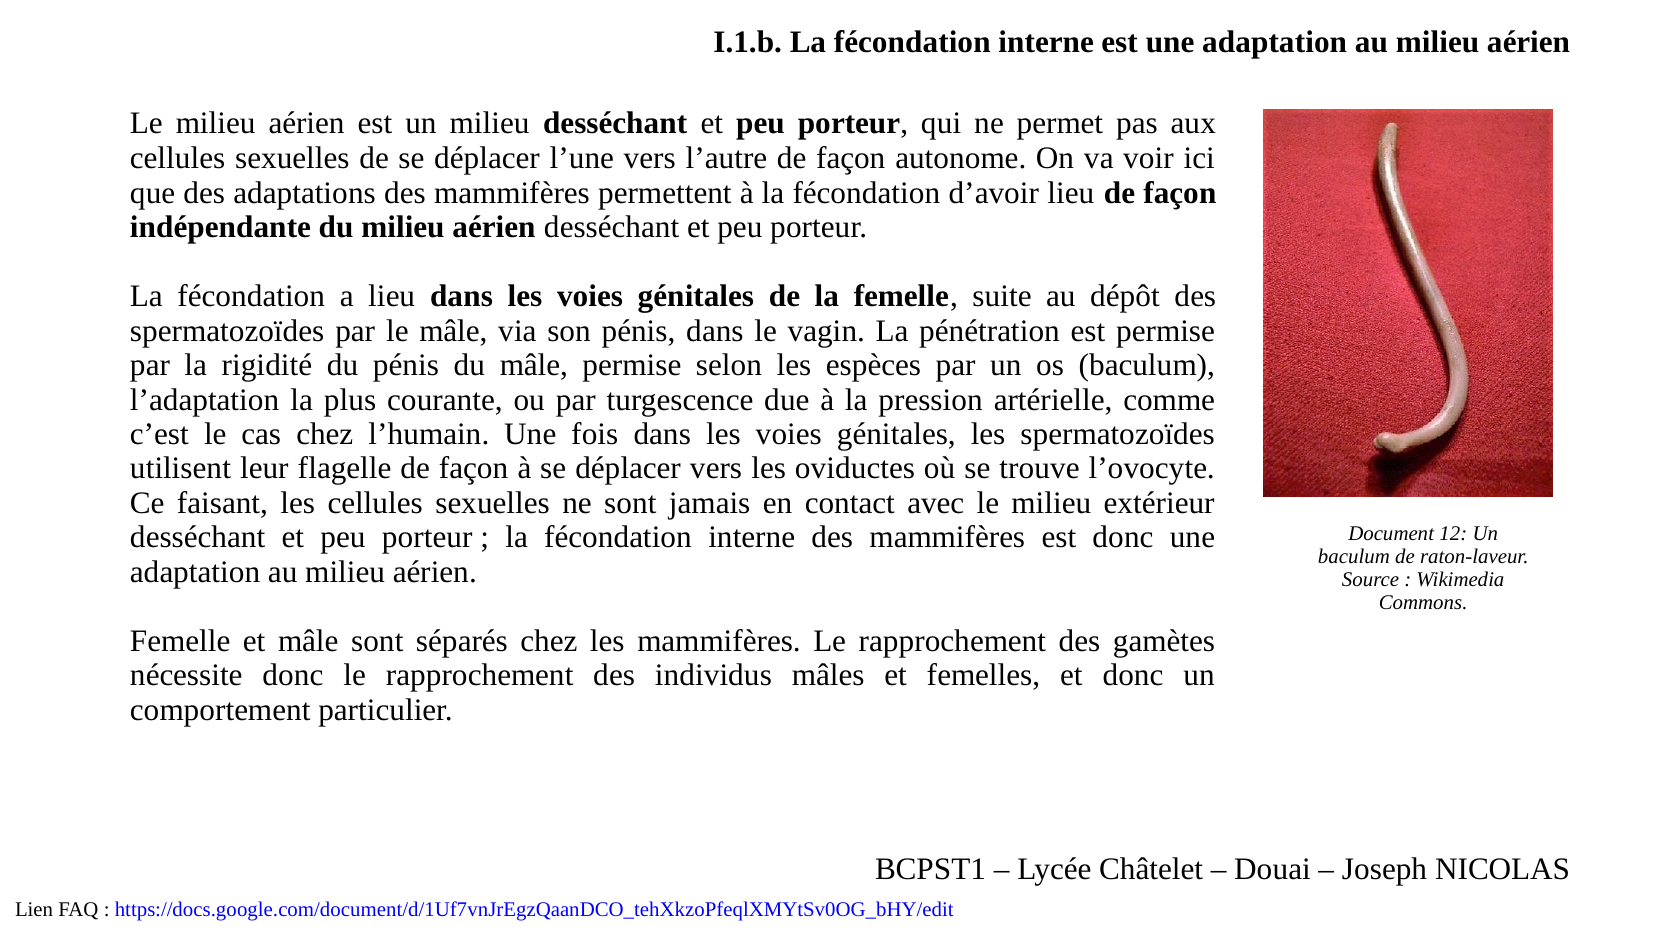

I.1.b. La fécondation interne est une adaptation au milieu aérien
Le milieu aérien est un milieu desséchant et peu porteur, qui ne permet pas aux cellules sexuelles de se déplacer l’une vers l’autre de façon autonome. On va voir ici que des adaptations des mammifères permettent à la fécondation d’avoir lieu de façon indépendante du milieu aérien desséchant et peu porteur.
La fécondation a lieu dans les voies génitales de la femelle, suite au dépôt des spermatozoïdes par le mâle, via son pénis, dans le vagin. La pénétration est permise par la rigidité du pénis du mâle, permise selon les espèces par un os (baculum), l’adaptation la plus courante, ou par turgescence due à la pression artérielle, comme c’est le cas chez l’humain. Une fois dans les voies génitales, les spermatozoïdes utilisent leur flagelle de façon à se déplacer vers les oviductes où se trouve l’ovocyte. Ce faisant, les cellules sexuelles ne sont jamais en contact avec le milieu extérieur desséchant et peu porteur ; la fécondation interne des mammifères est donc une adaptation au milieu aérien.
Femelle et mâle sont séparés chez les mammifères. Le rapprochement des gamètes nécessite donc le rapprochement des individus mâles et femelles, et donc un comportement particulier.
Document 12: Un baculum de raton-laveur. Source : Wikimedia Commons.
BCPST1 – Lycée Châtelet – Douai – Joseph NICOLAS
Lien FAQ : https://docs.google.com/document/d/1Uf7vnJrEgzQaanDCO_tehXkzoPfeqlXMYtSv0OG_bHY/edit